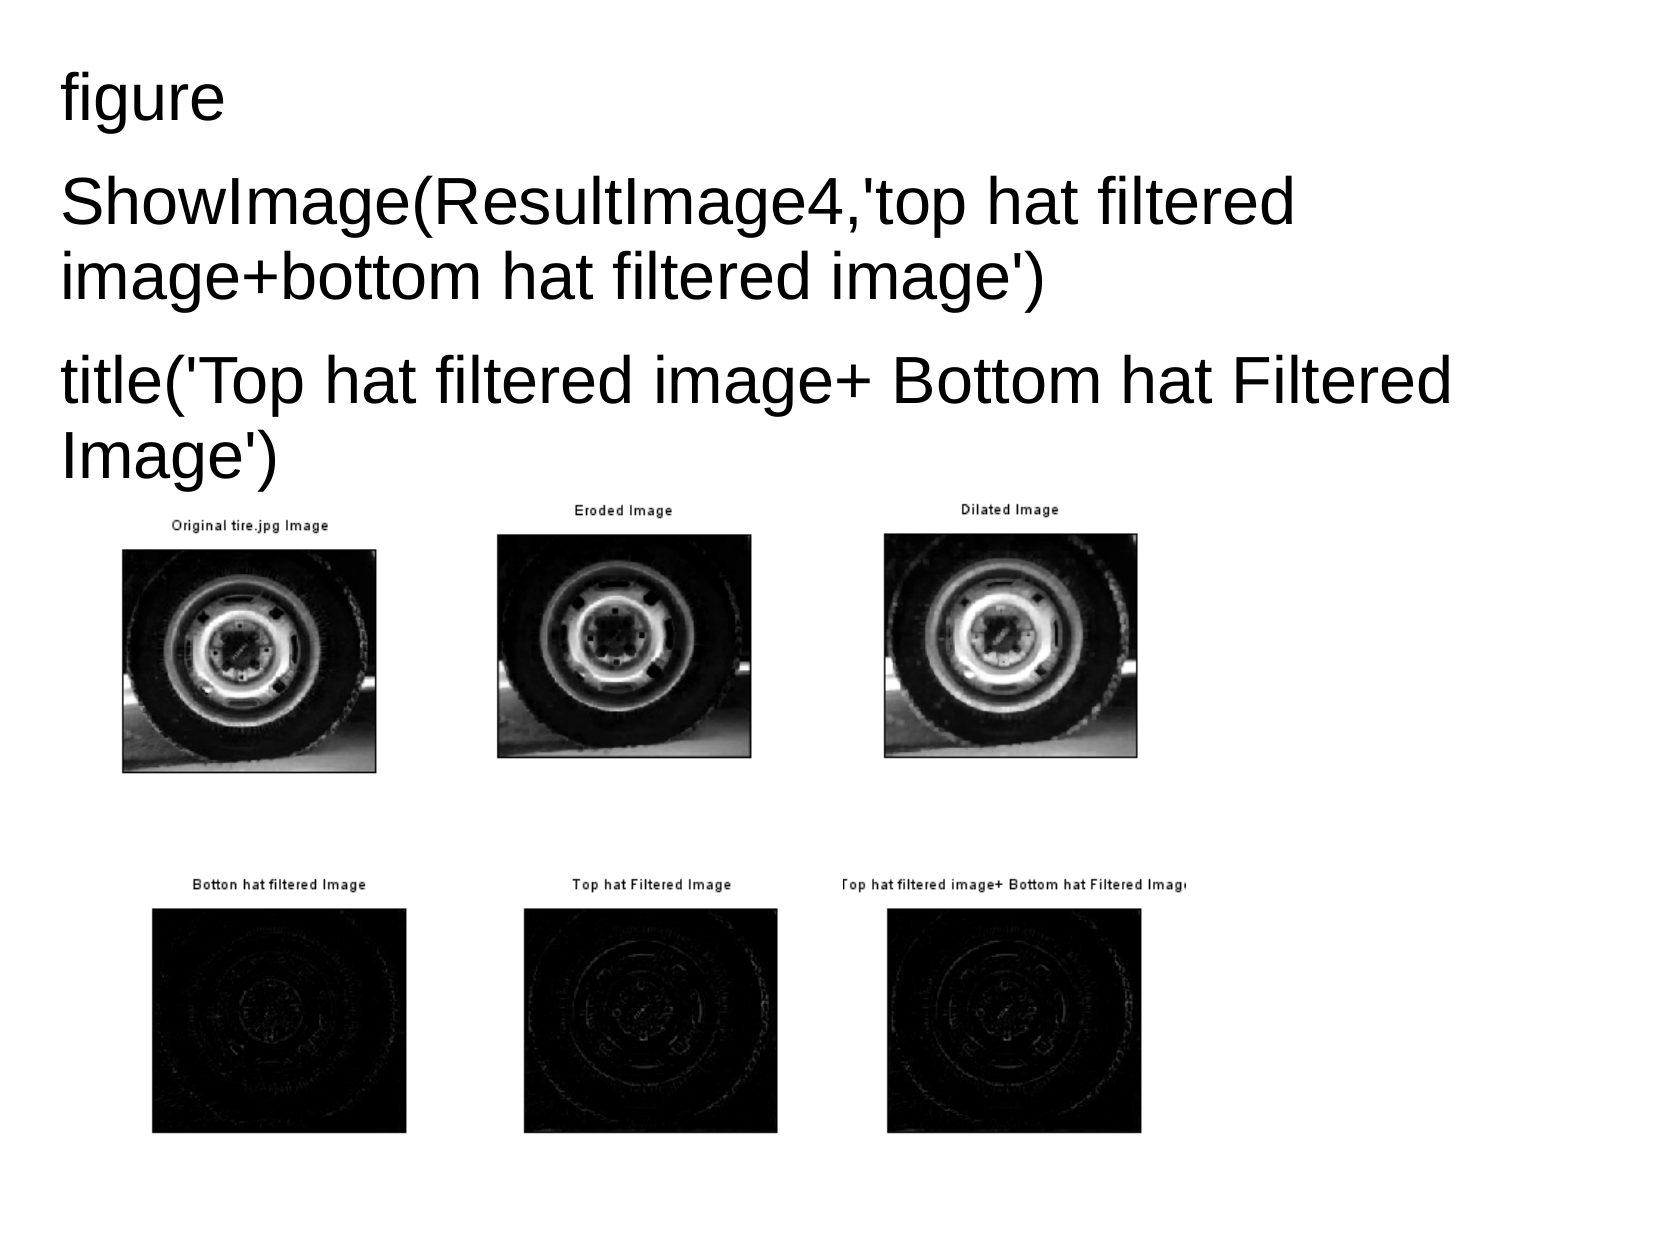

# figure
ShowImage(ResultImage4,'top hat filtered image+bottom hat filtered image')
title('Top hat filtered image+ Bottom hat Filtered Image')